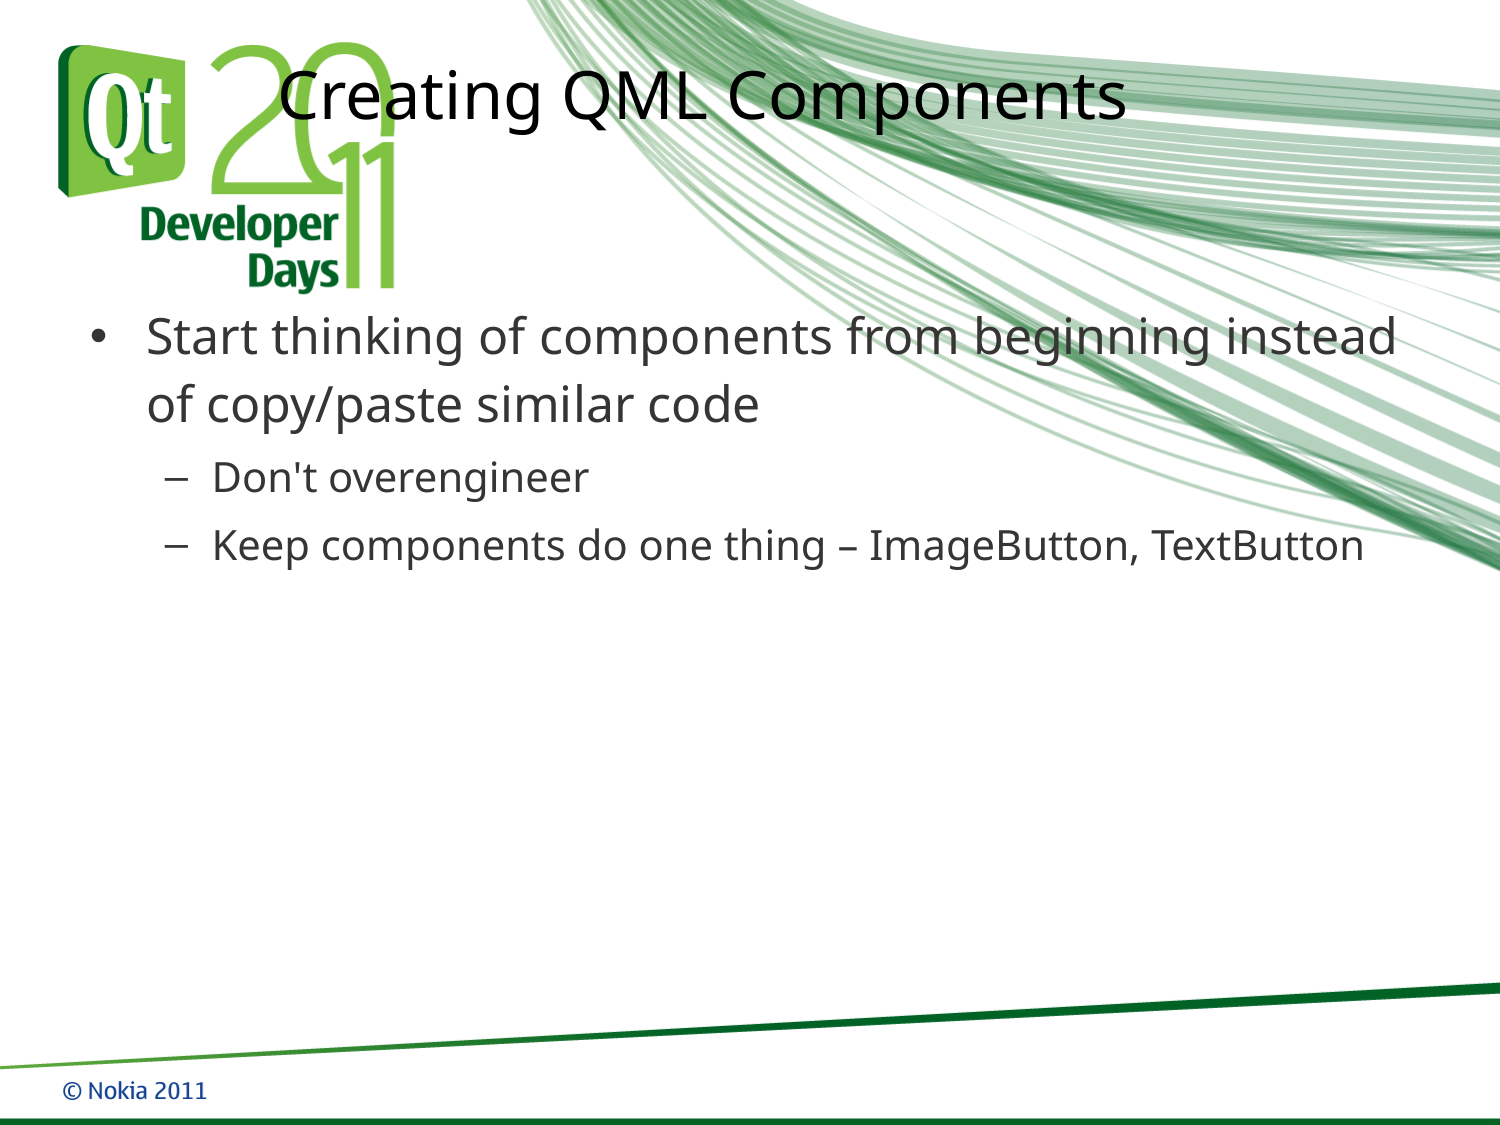

# Creating QML Components
Start thinking of components from beginning instead of copy/paste similar code
Don't overengineer
Keep components do one thing – ImageButton, TextButton